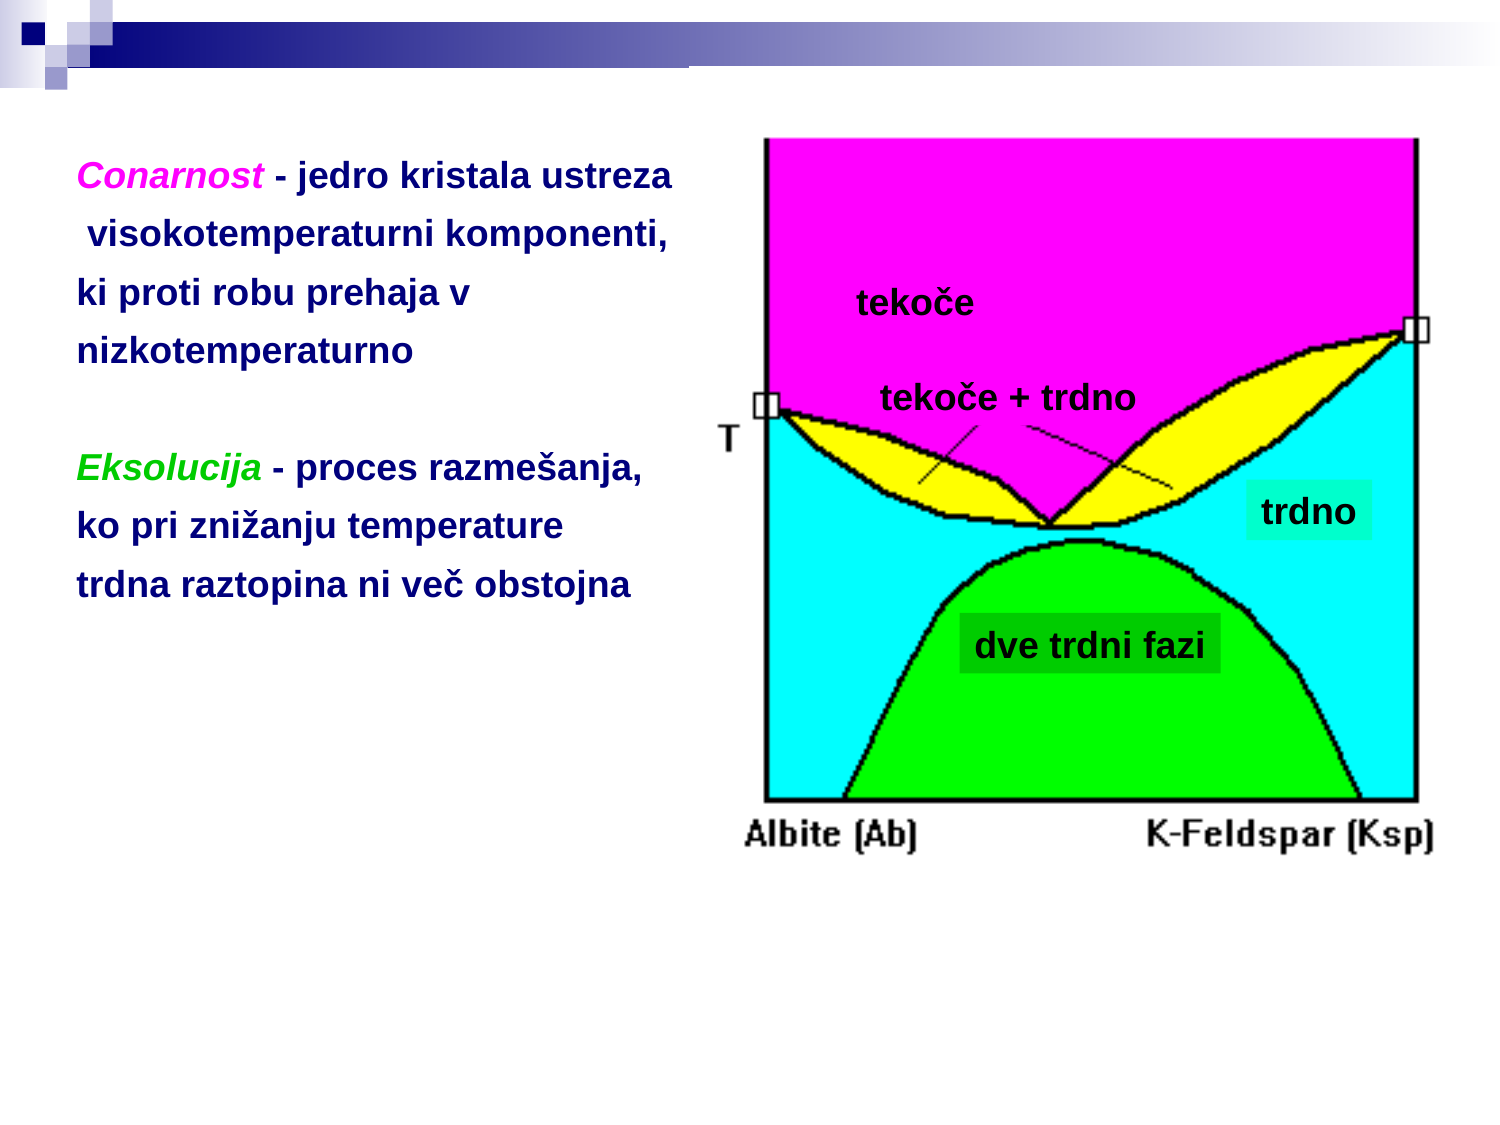

Conarnost - jedro kristala ustreza
 visokotemperaturni komponenti,
ki proti robu prehaja v
nizkotemperaturno
Eksolucija - proces razmešanja,
ko pri znižanju temperature
trdna raztopina ni več obstojna
tekoče
tekoče + trdno
trdno
dve trdni fazi